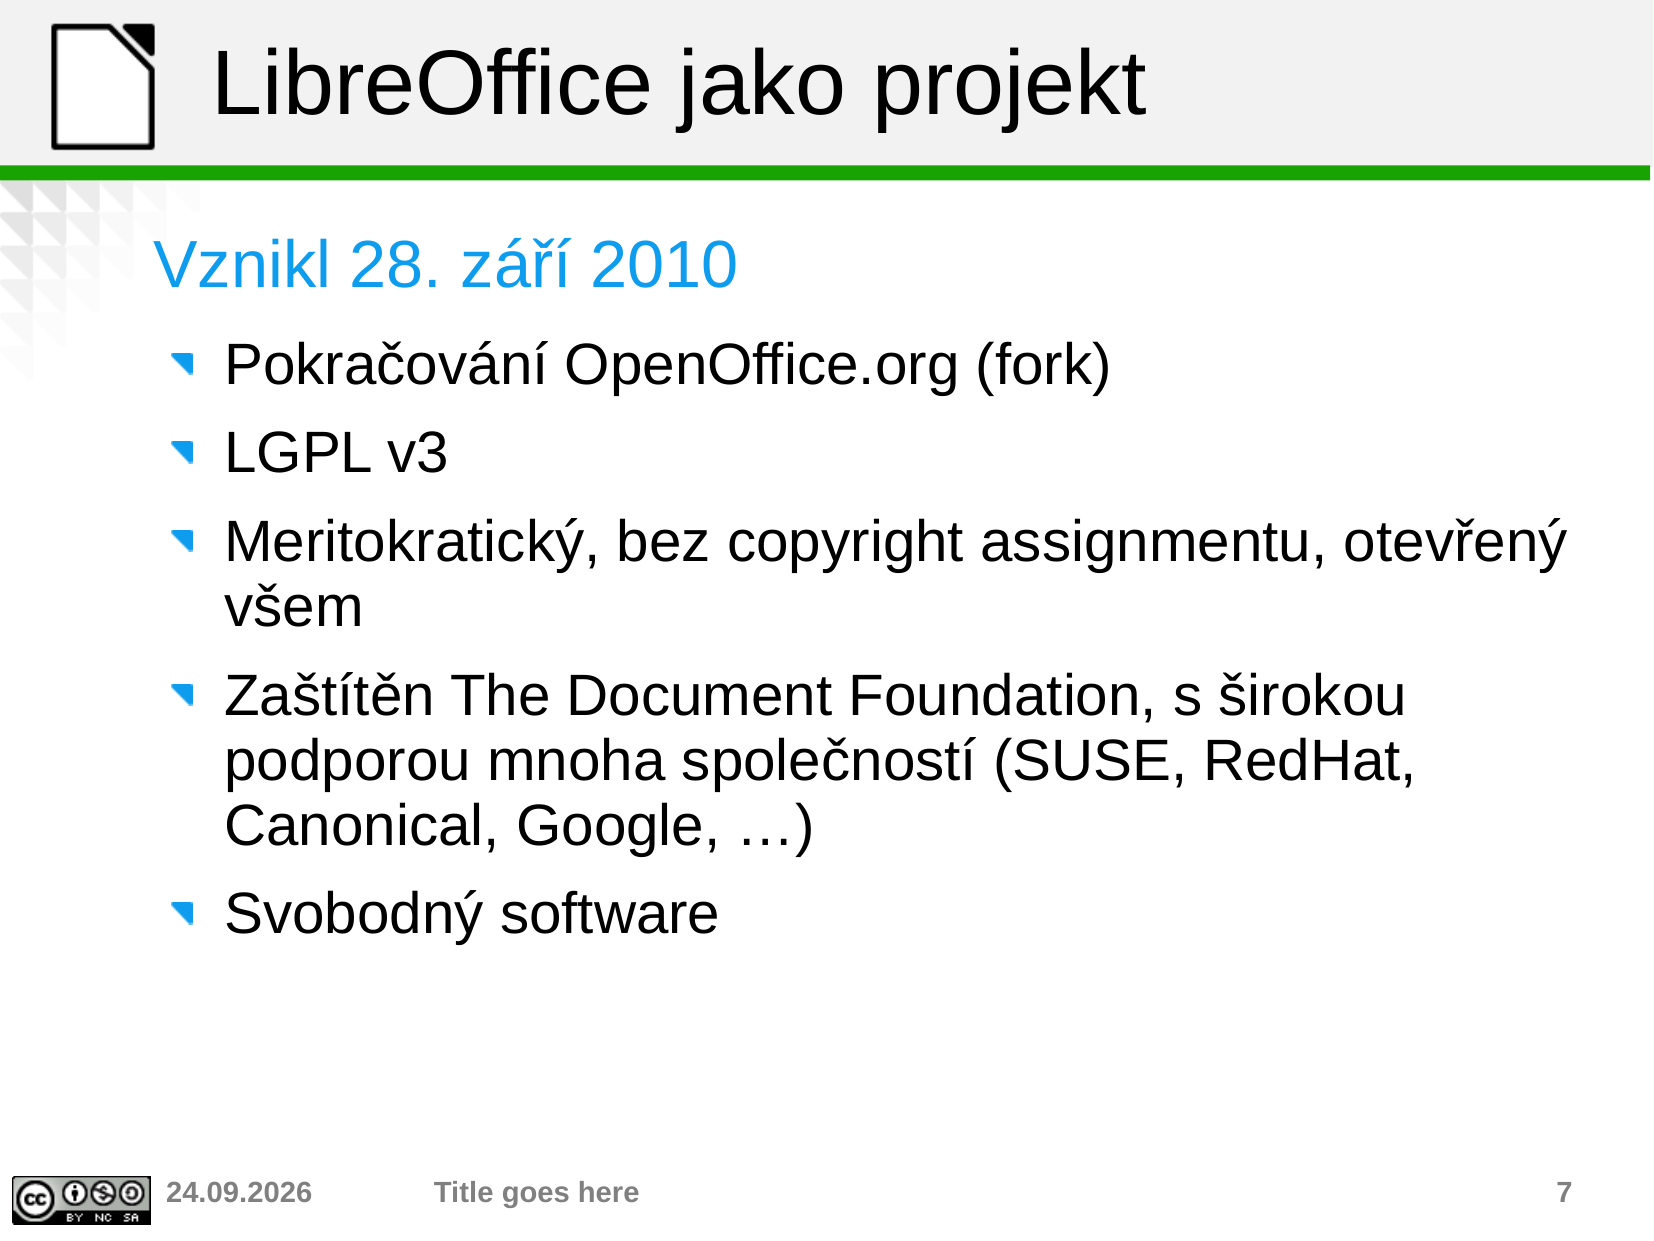

# LibreOffice jako projekt
Vznikl 28. září 2010
Pokračování OpenOffice.org (fork)
LGPL v3
Meritokratický, bez copyright assignmentu, otevřený všem
Zaštítěn The Document Foundation, s širokou podporou mnoha společností (SUSE, RedHat, Canonical, Google, …)
Svobodný software
Title goes here
7